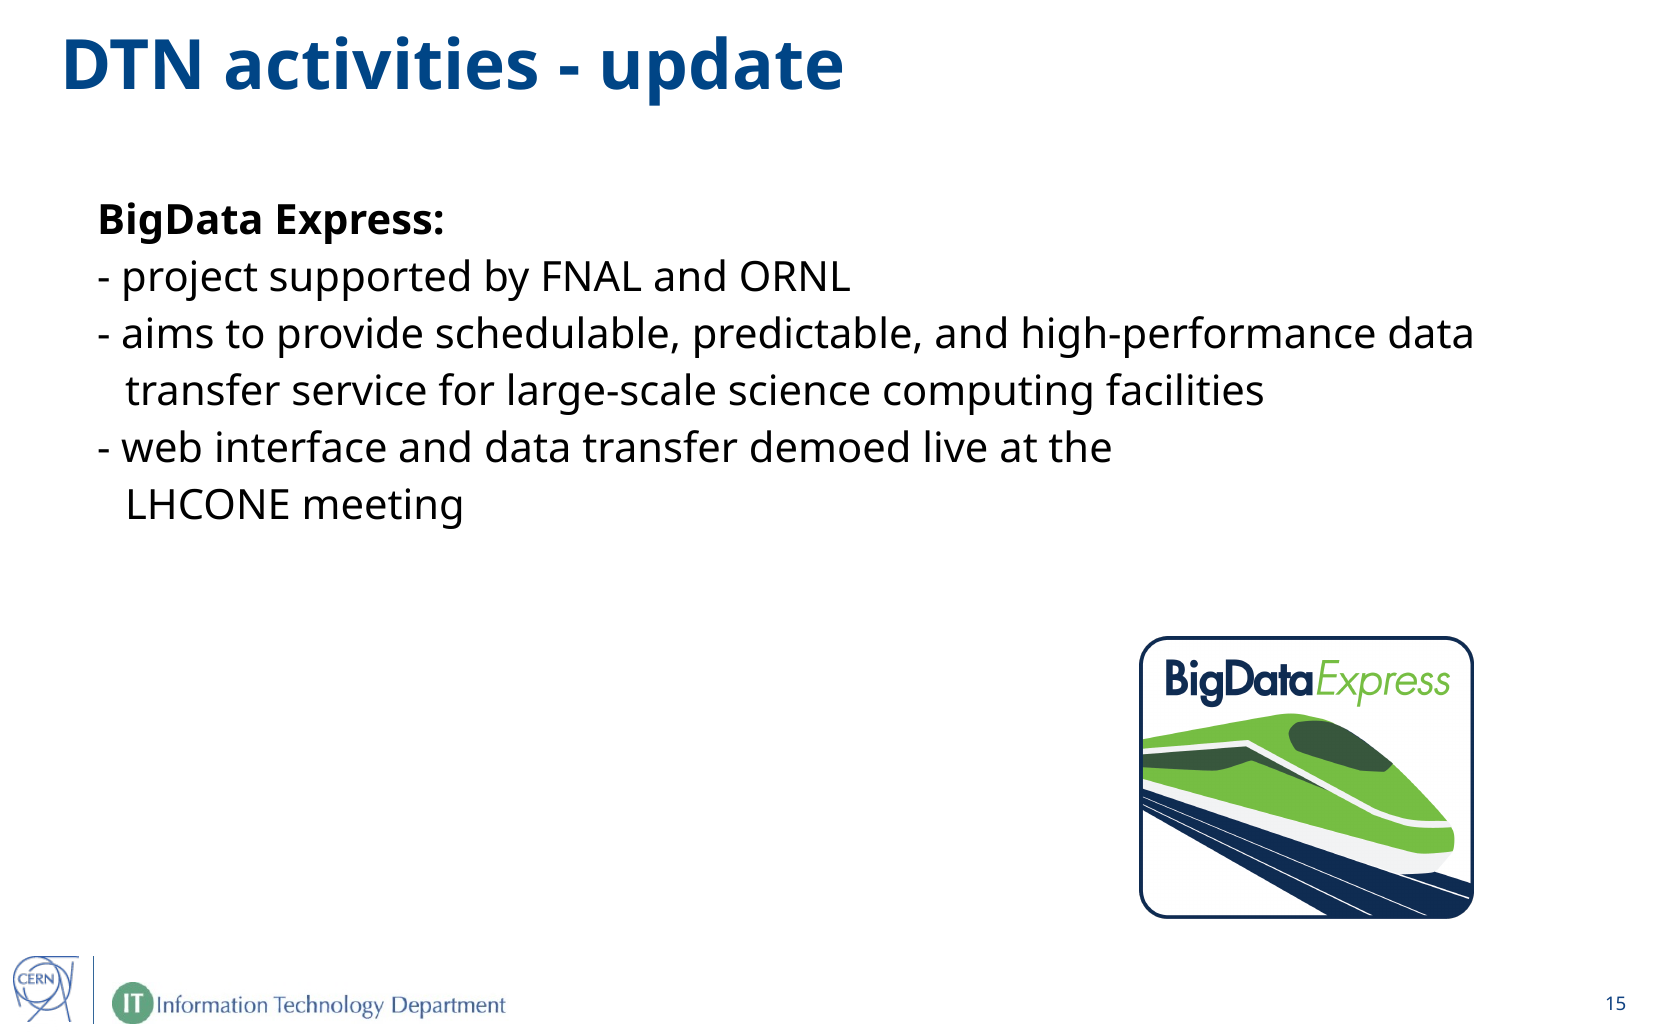

# DTN activities - update
BigData Express:
- project supported by FNAL and ORNL
- aims to provide schedulable, predictable, and high-performance data transfer service for large-scale science computing facilities
- web interface and data transfer demoed live at the
LHCONE meeting